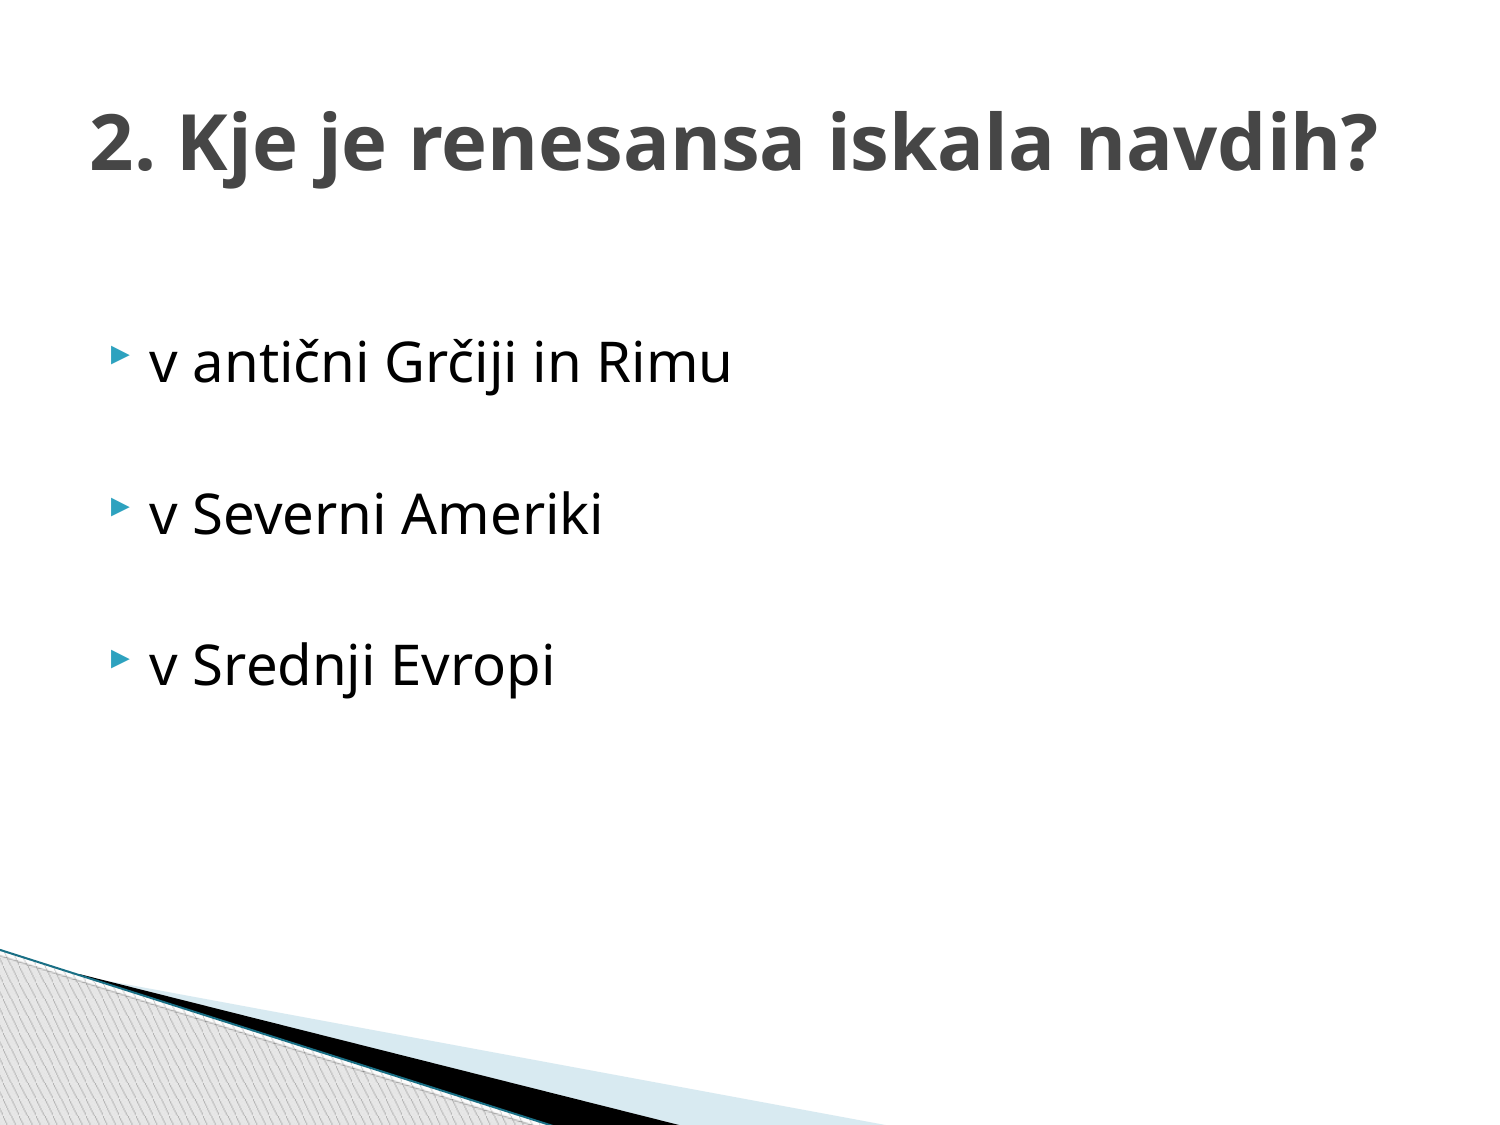

2. Kje je renesansa iskala navdih?
# v antični Grčiji in Rimu
v Severni Ameriki
v Srednji Evropi